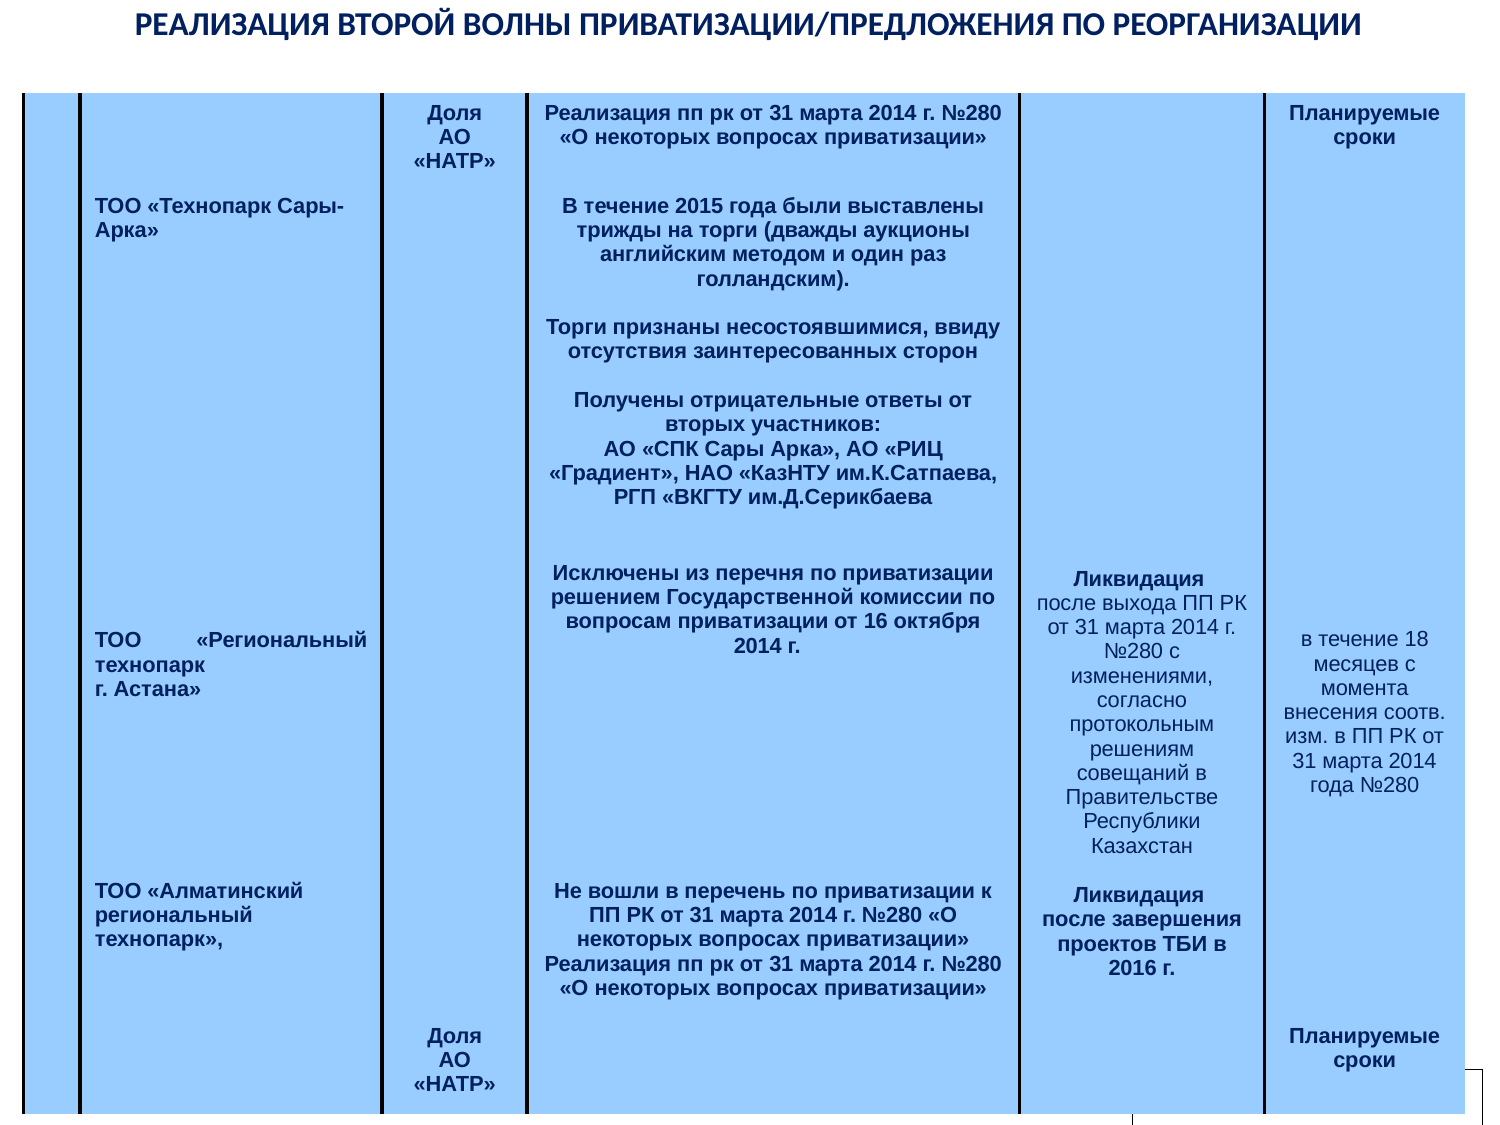

РЕАЛИЗАЦИЯ ВТОРОЙ ВОЛНЫ ПРИВАТИЗАЦИИ/ПРЕДЛОЖЕНИЯ ПО РЕОРГАНИЗАЦИИ
| | | Доля АО «НАТР» | Реализация пп рк от 31 марта 2014 г. №280 «О некоторых вопросах приватизации» | | Планируемые сроки |
| --- | --- | --- | --- | --- | --- |
| | ТОО «Технопарк Сары-Арка» | | В течение 2015 года были выставлены трижды на торги (дважды аукционы английским методом и один раз голландским). Торги признаны несостоявшимися, ввиду отсутствия заинтересованных сторон Получены отрицательные ответы от вторых участников: АО «СПК Сары Арка», АО «РИЦ «Градиент», НАО «КазНТУ им.К.Сатпаева, РГП «ВКГТУ им.Д.Серикбаева | | |
| | | | | | |
| | | | | | |
| | | | | | |
| | | | Исключены из перечня по приватизации решением Государственной комиссии по вопросам приватизации от 16 октября 2014 г. | Ликвидация после выхода ПП РК от 31 марта 2014 г. №280 с изменениями, согласно протокольным решениям совещаний в Правительстве Республики Казахстан | в течение 18 месяцев с момента внесения соотв. изм. в ПП РК от 31 марта 2014 года №280 |
| | ТОО «Региональный технопарк г. Астана» | | | | |
| | ТОО «Алматинский региональный технопарк», | | Не вошли в перечень по приватизации к ПП РК от 31 марта 2014 г. №280 «О некоторых вопросах приватизации» Реализация пп рк от 31 марта 2014 г. №280 «О некоторых вопросах приватизации» | Ликвидация после завершения проектов ТБИ в 2016 г. | |
| | | Доля АО «НАТР» | | | Планируемые сроки |